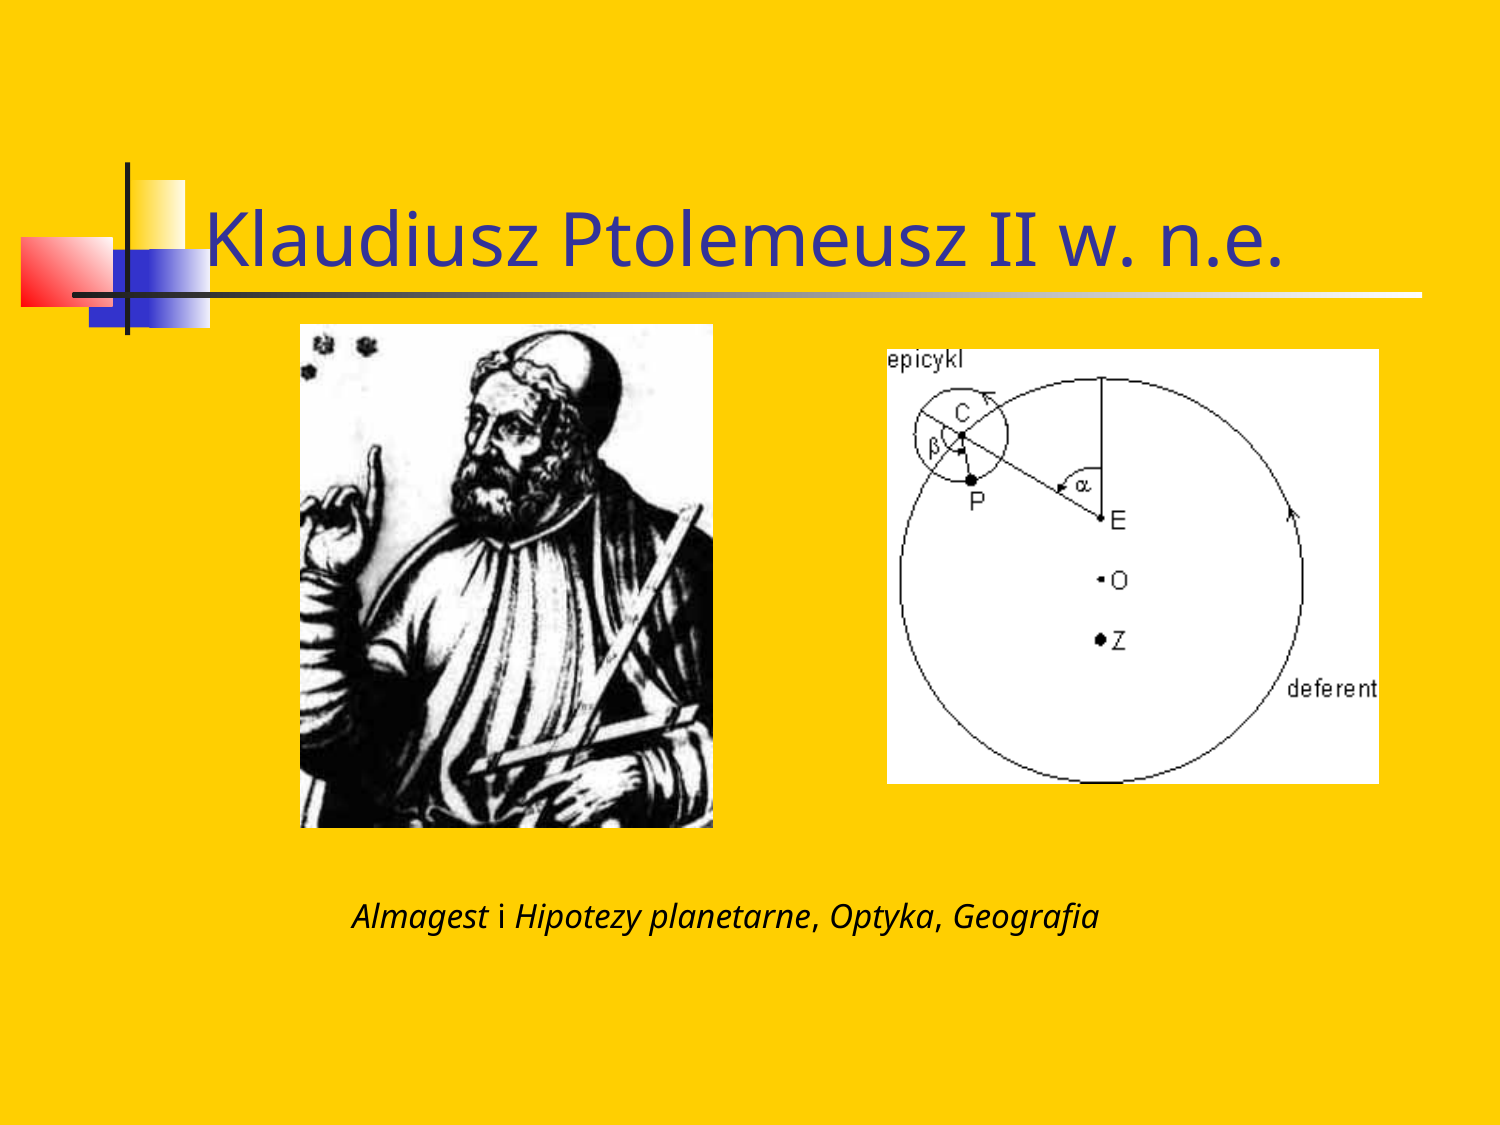

# Klaudiusz Ptolemeusz II w. n.e.
Almagest i Hipotezy planetarne, Optyka, Geografia